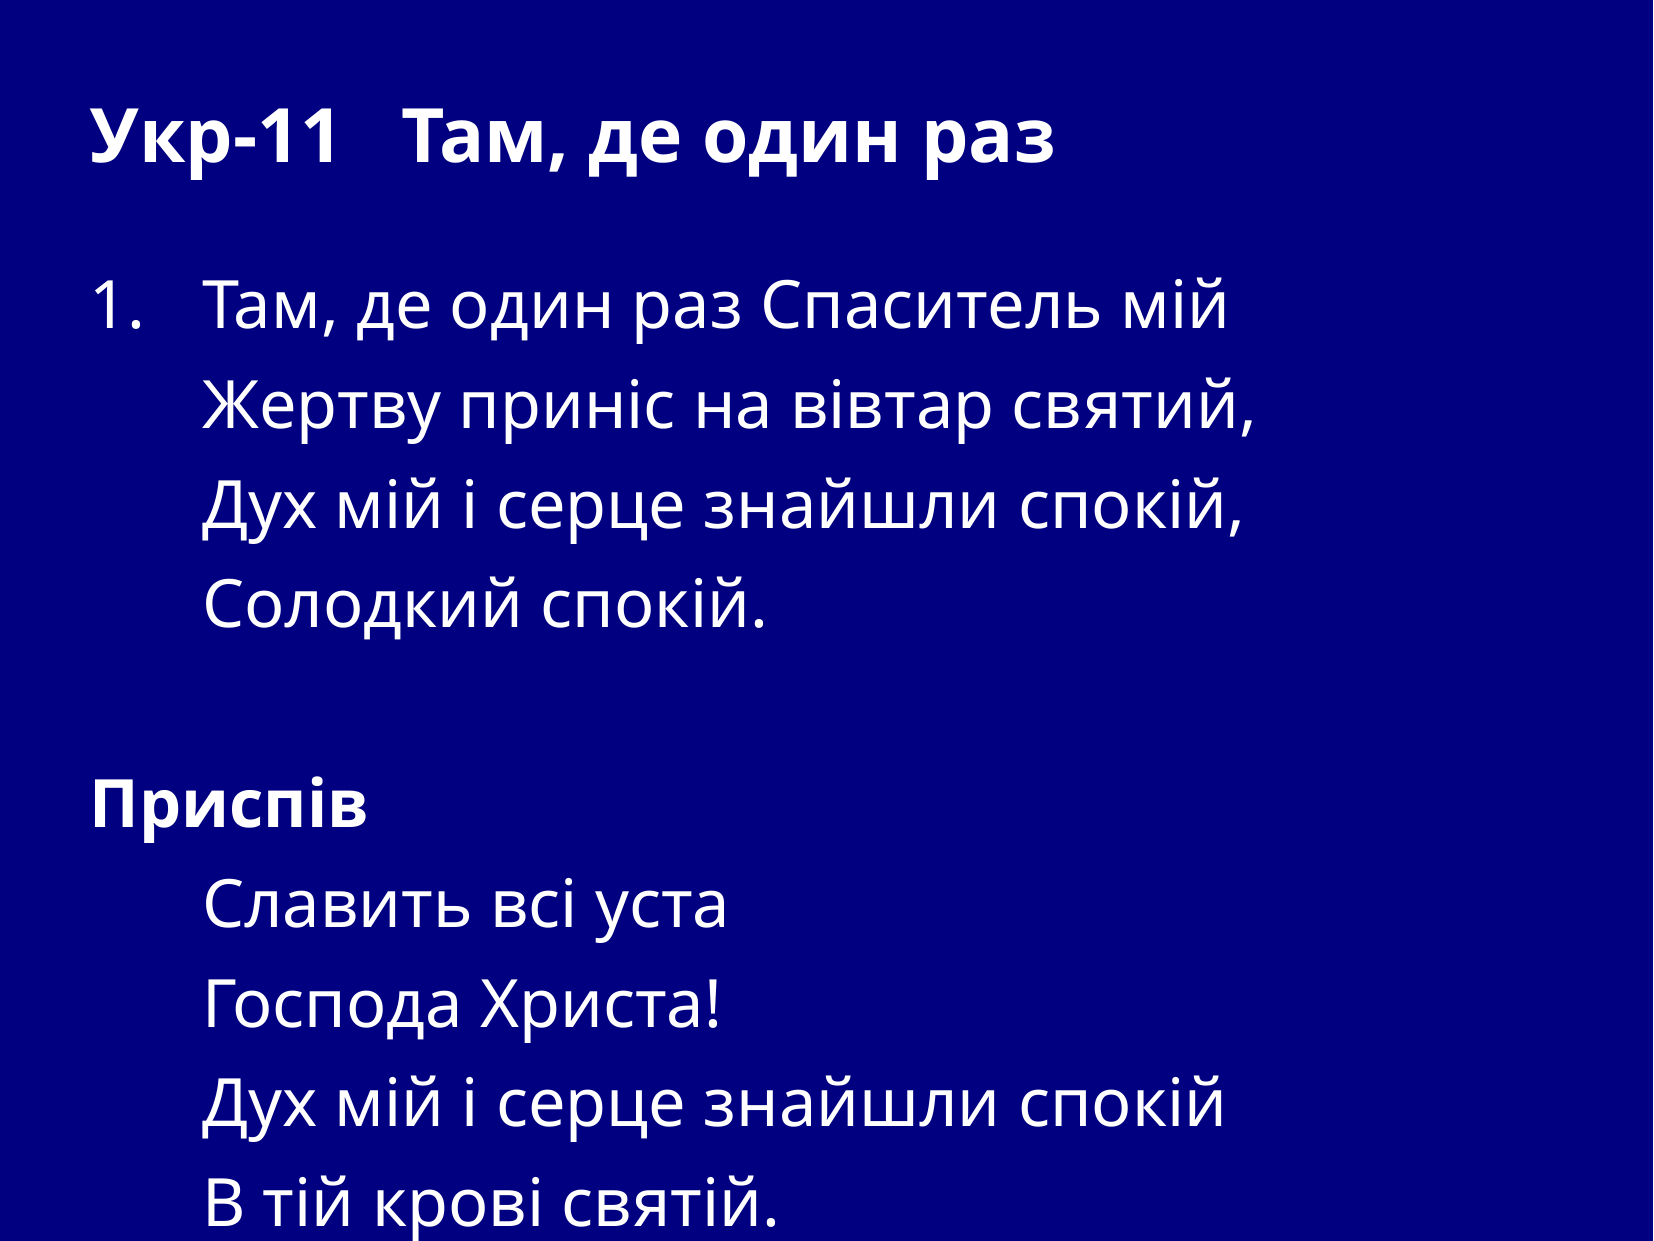

Укр-11 Там, де один раз
1.	Там, де один раз Спаситель мій
	Жертву приніс на вівтар святий,
	Дух мій і серце знайшли спокій,
	Солодкий спокій.
Приспів
	Славить всі уста
	Господа Христа!
	Дух мій і серце знайшли спокій
	В тій крові святій.